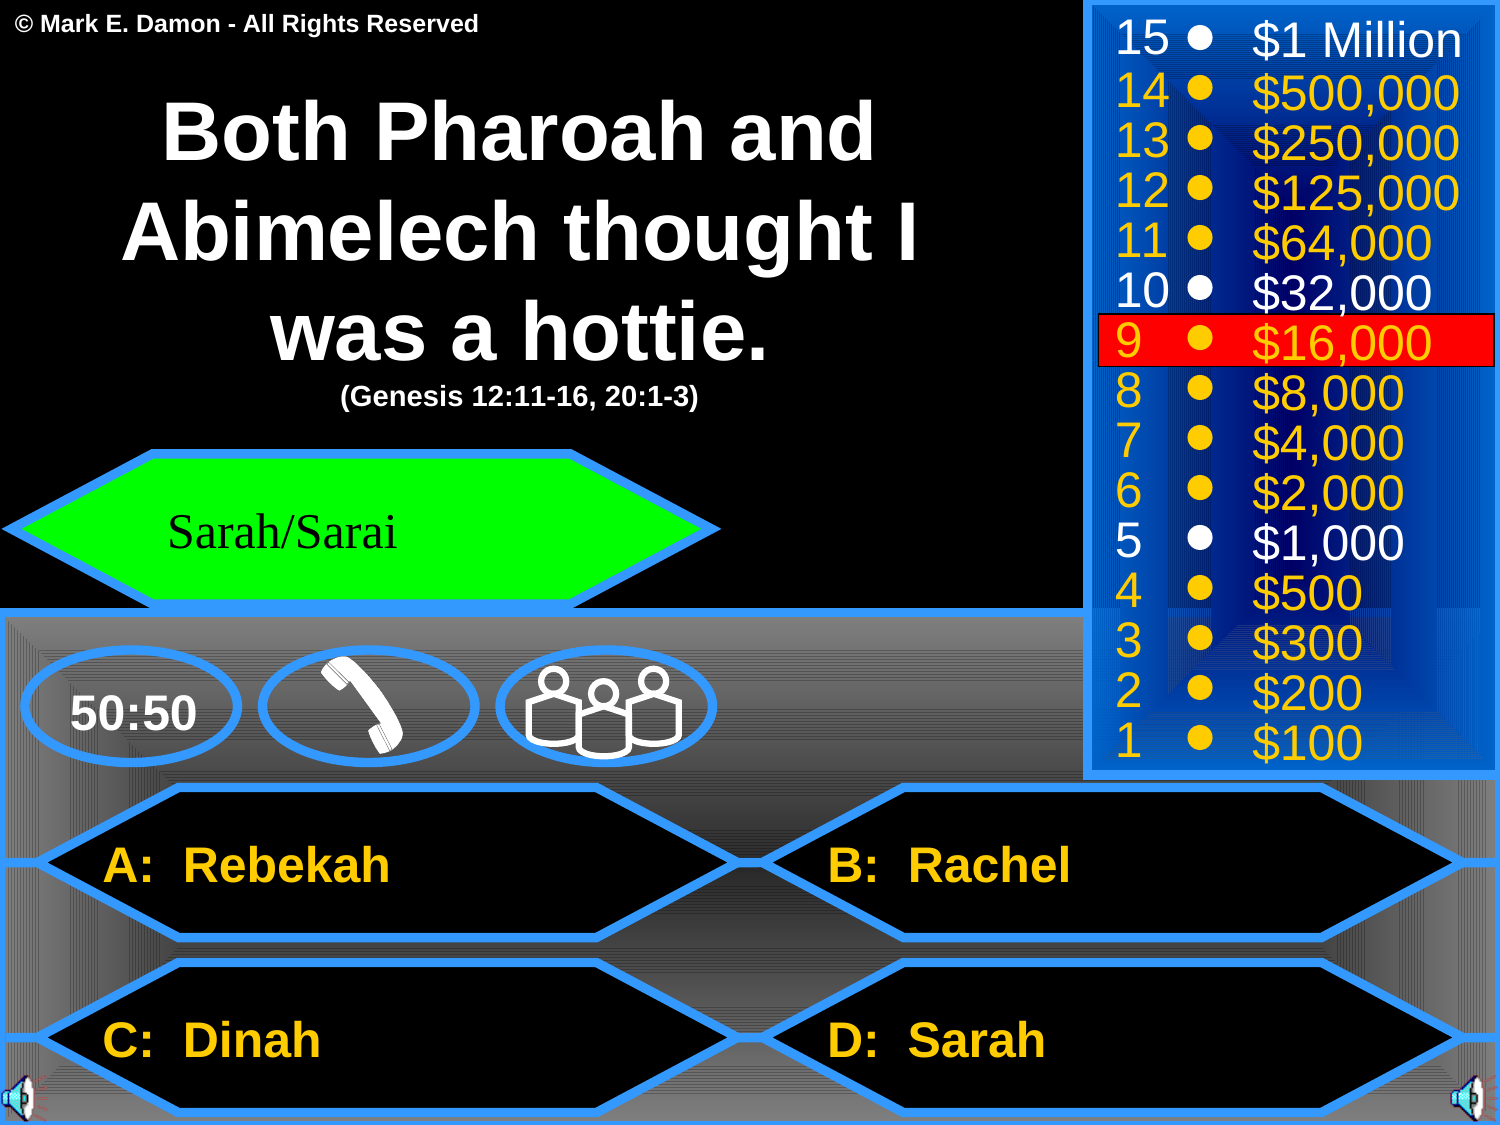

$1 Million
15
14
$500,000
Both Pharoah and Abimelech thought I was a hottie.
(Genesis 12:11-16, 20:1-3)
13
$250,000
12
$125,000
11
$64,000
10
$32,000
9
$16,000
8
$8,000
7
$4,000
6
$2,000
Sarah/Sarai
5
$1,000
4
$500
3
$300
2
$200
50:50
1
$100
A: Rebekah
B: Rachel
C: Dinah
D: Sarah